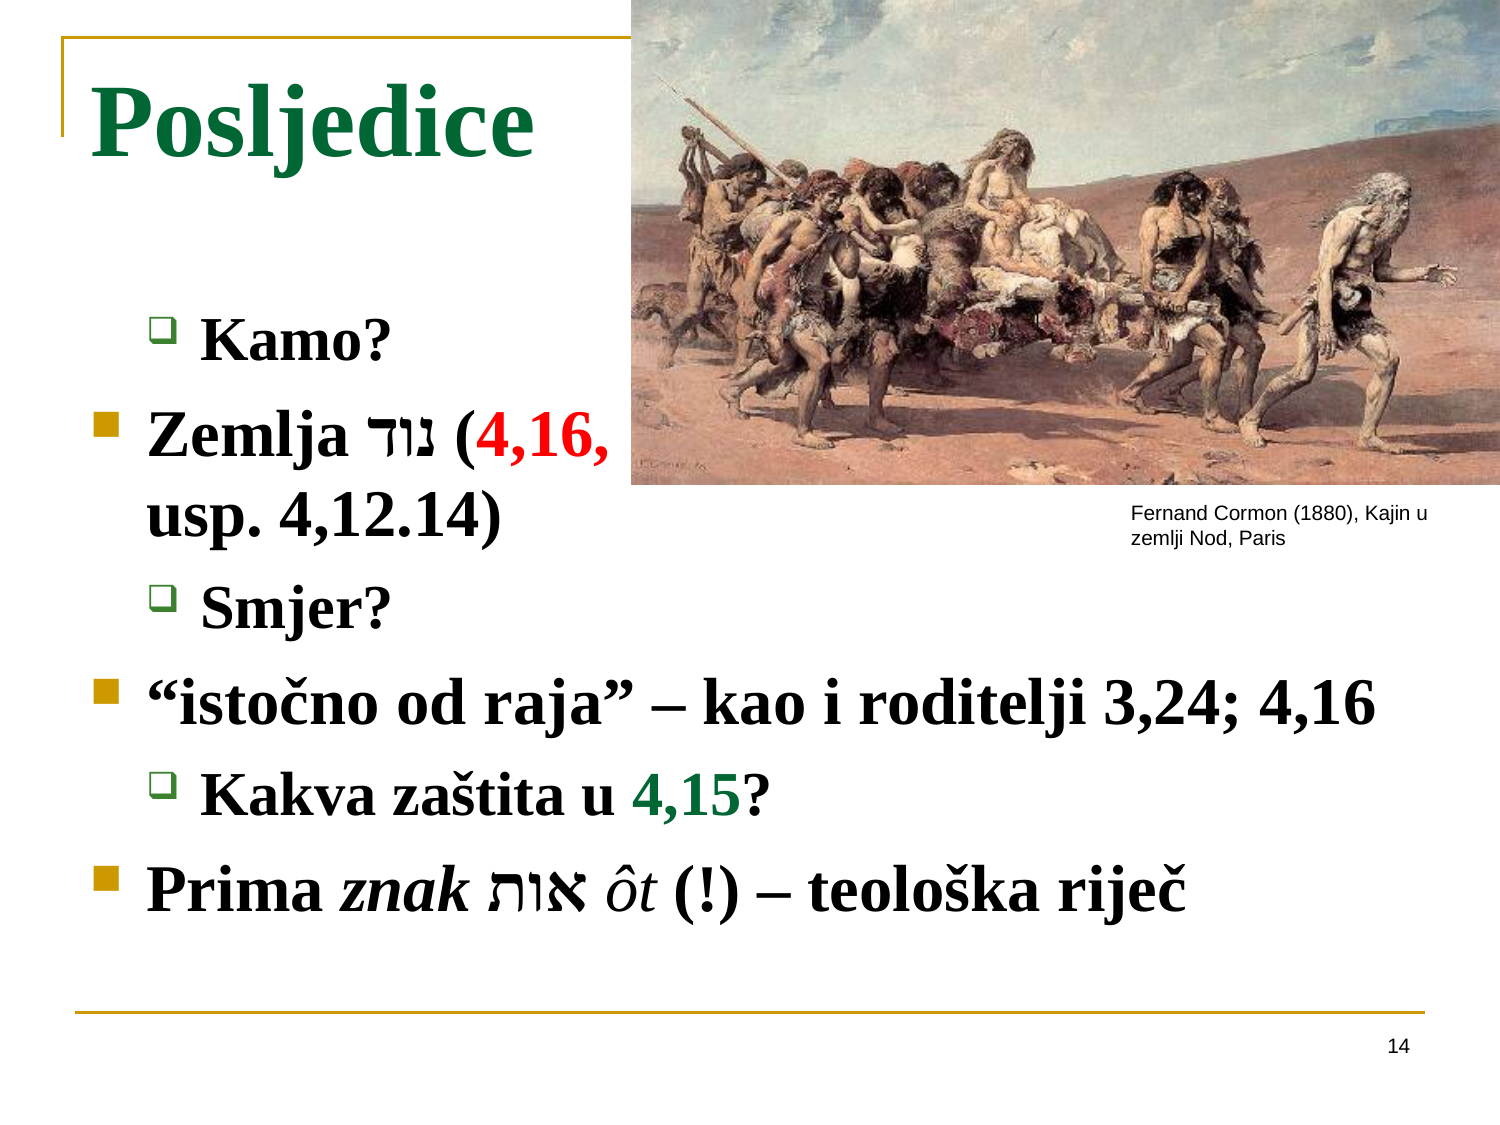

# Posljedice
Kamo?
Zemlja נוד (4,16,
usp. 4,12.14)
Smjer?
“istočno od raja” – kao i roditelji 3,24; 4,16
Kakva zaštita u 4,15?
Prima znak אות ôt (!) – teološka riječ
Fernand Cormon (1880), Kajin u zemlji Nod, Paris